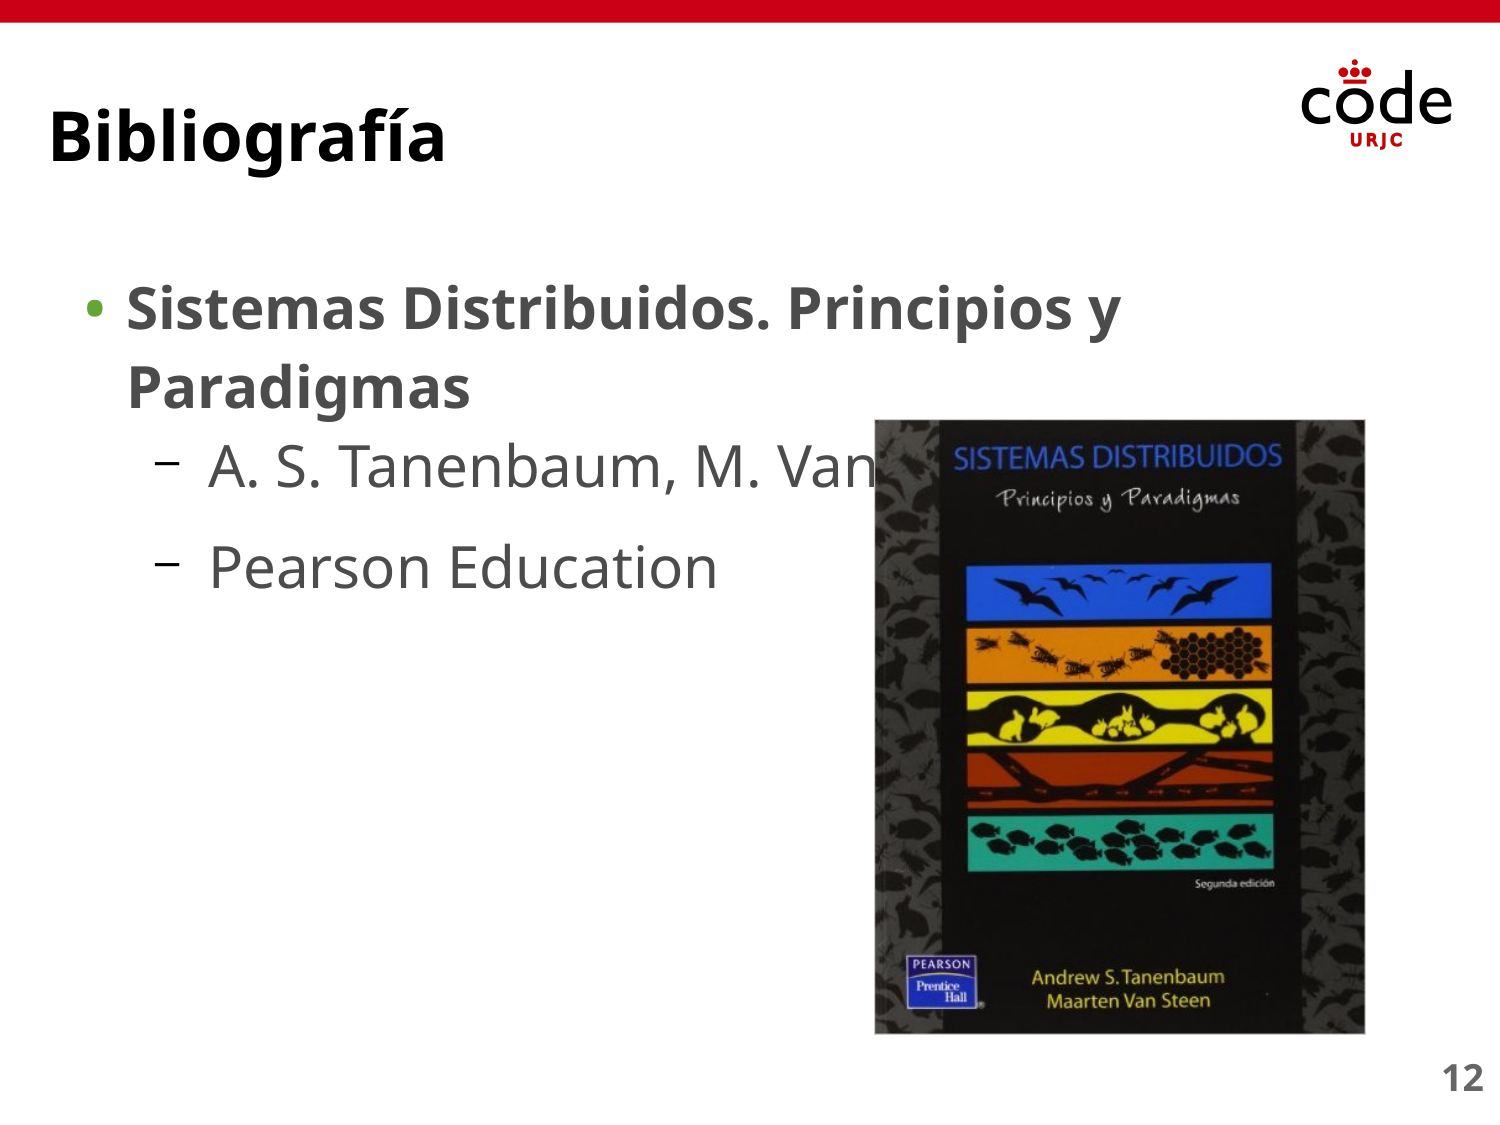

# Bibliografía
Sistemas Distribuidos. Principios y Paradigmas
A. S. Tanenbaum, M. Van Steen
Pearson Education